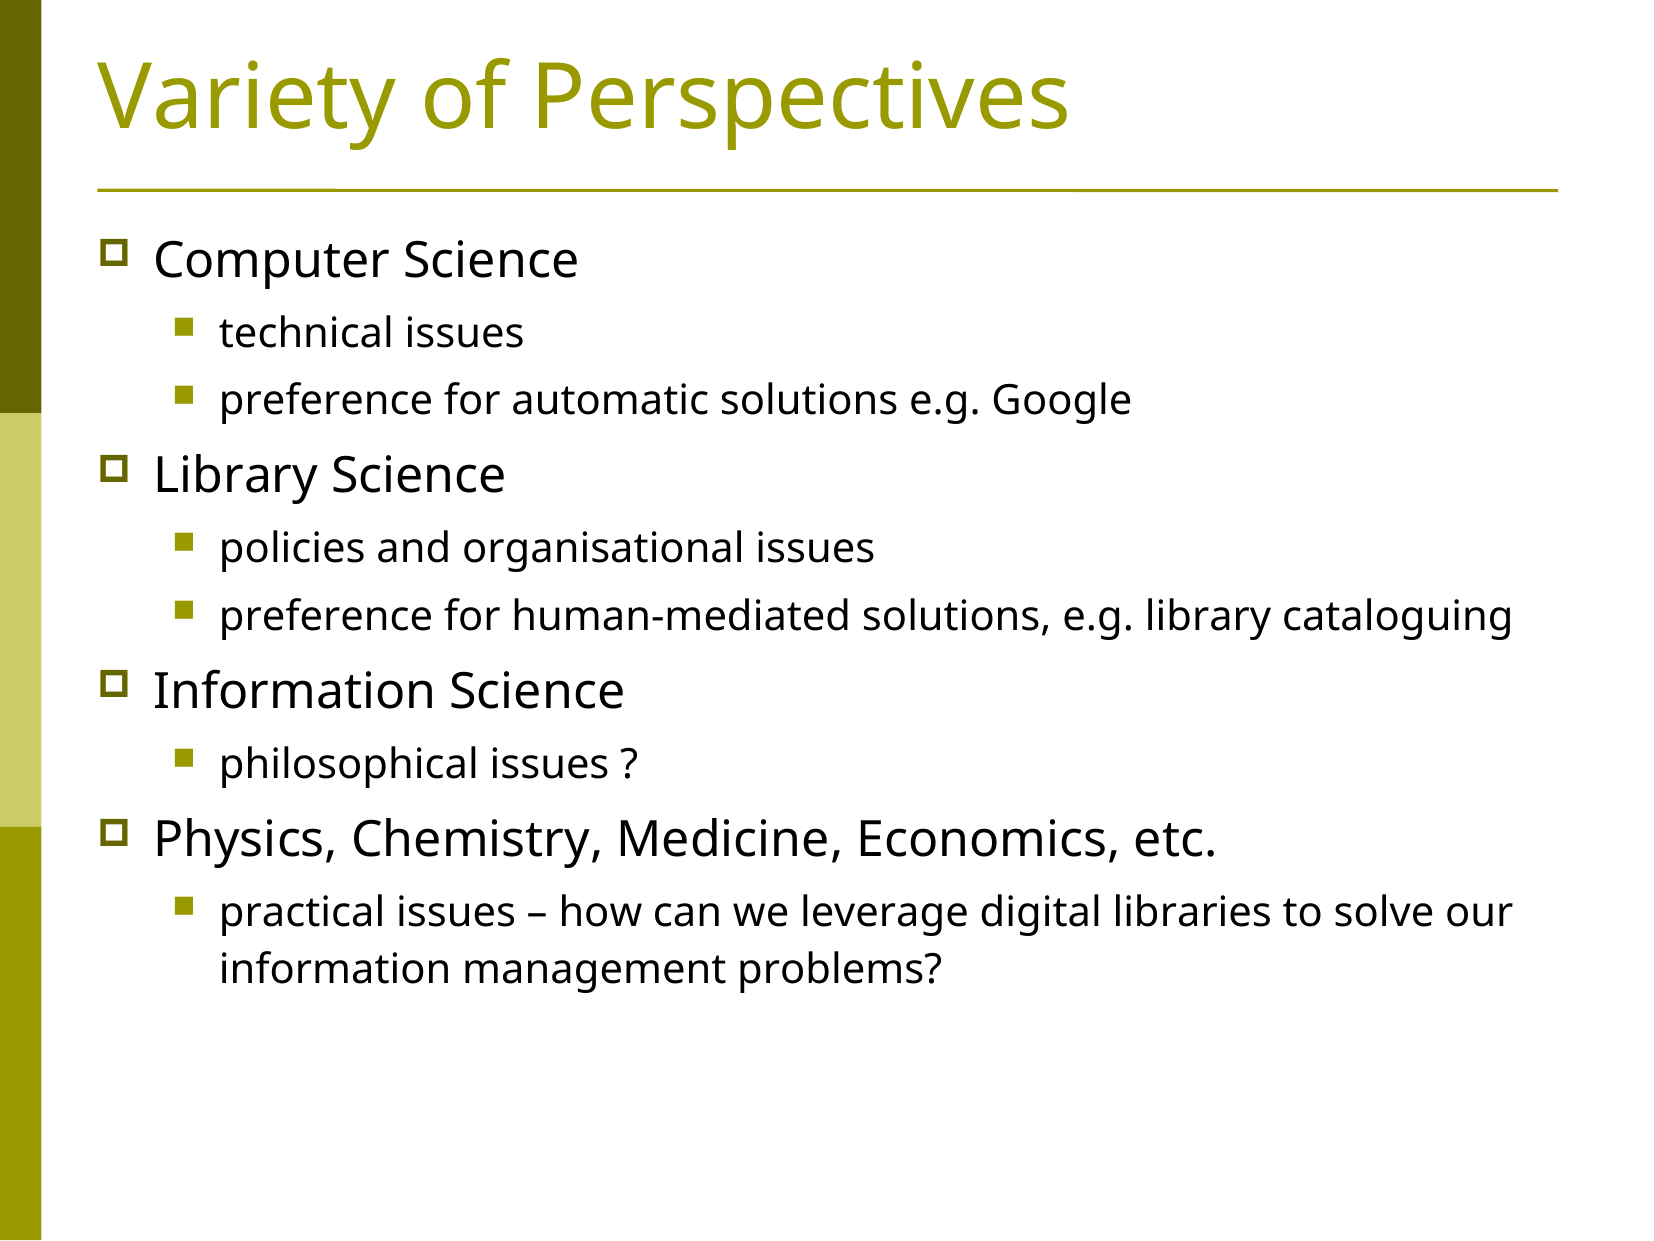

# Variety of Perspectives
Computer Science
technical issues
preference for automatic solutions e.g. Google
Library Science
policies and organisational issues
preference for human-mediated solutions, e.g. library cataloguing
Information Science
philosophical issues ?
Physics, Chemistry, Medicine, Economics, etc.
practical issues – how can we leverage digital libraries to solve our information management problems?